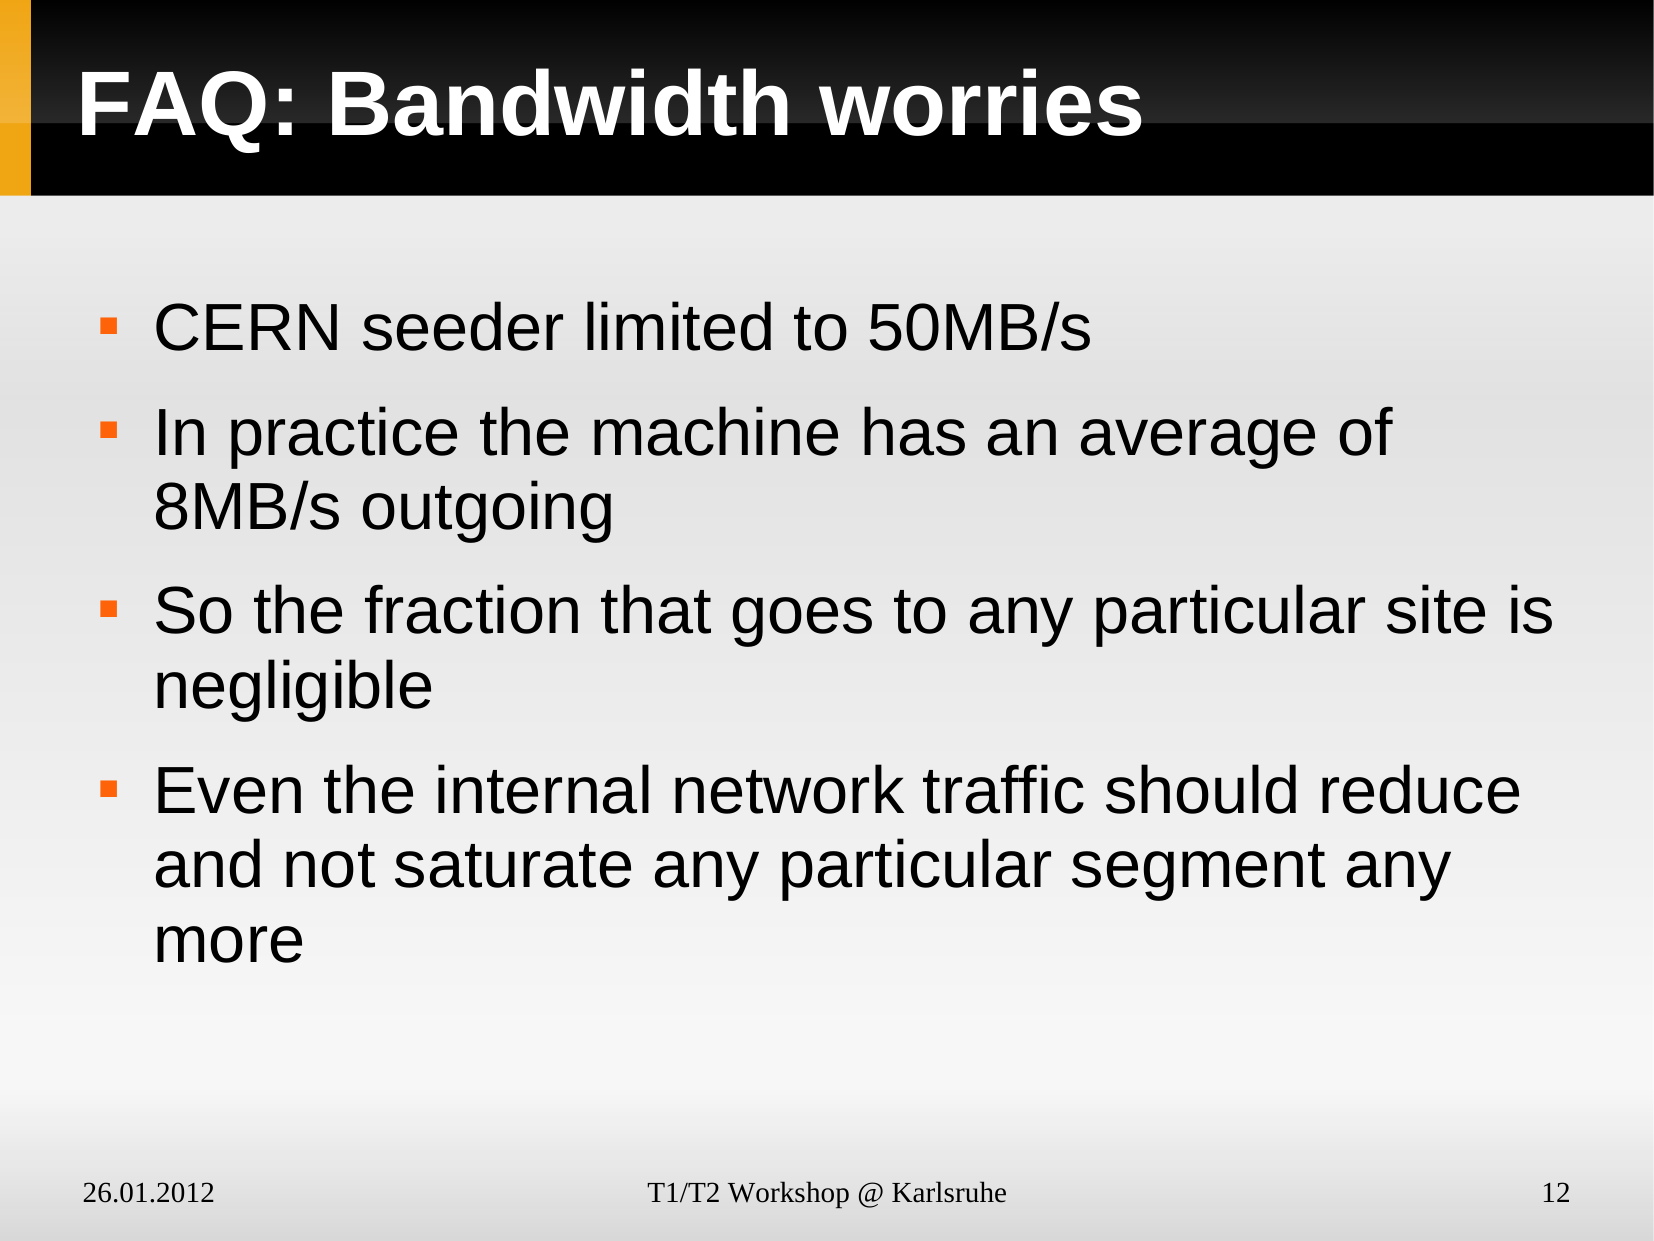

# FAQ: Bandwidth worries
CERN seeder limited to 50MB/s
In practice the machine has an average of 8MB/s outgoing
So the fraction that goes to any particular site is negligible
Even the internal network traffic should reduce and not saturate any particular segment any more
26.01.2012
T1/T2 Workshop @ Karlsruhe
12